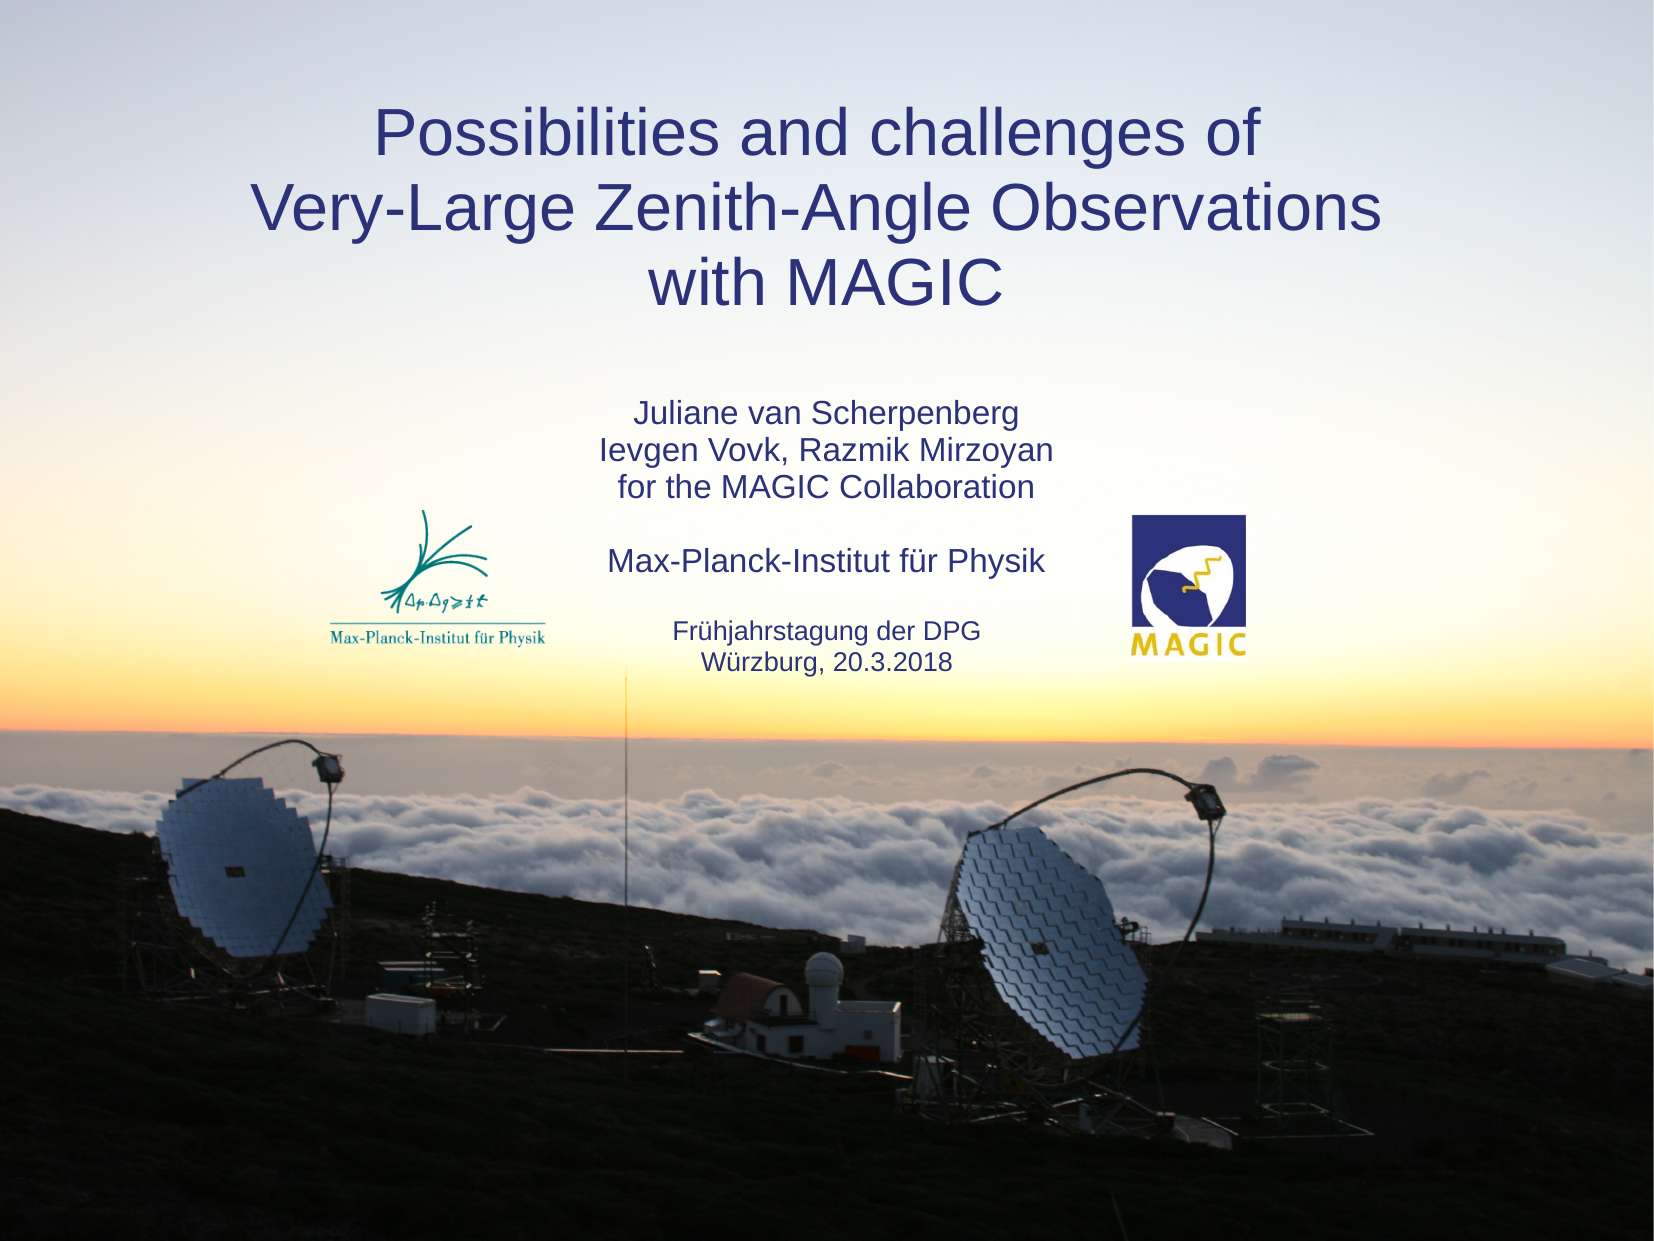

# Possibilities and challenges of Very-Large Zenith-Angle Observations with MAGIC
Juliane van Scherpenberg
Ievgen Vovk, Razmik Mirzoyan
for the MAGIC Collaboration
Max-Planck-Institut für Physik
Frühjahrstagung der DPG
Würzburg, 20.3.2018